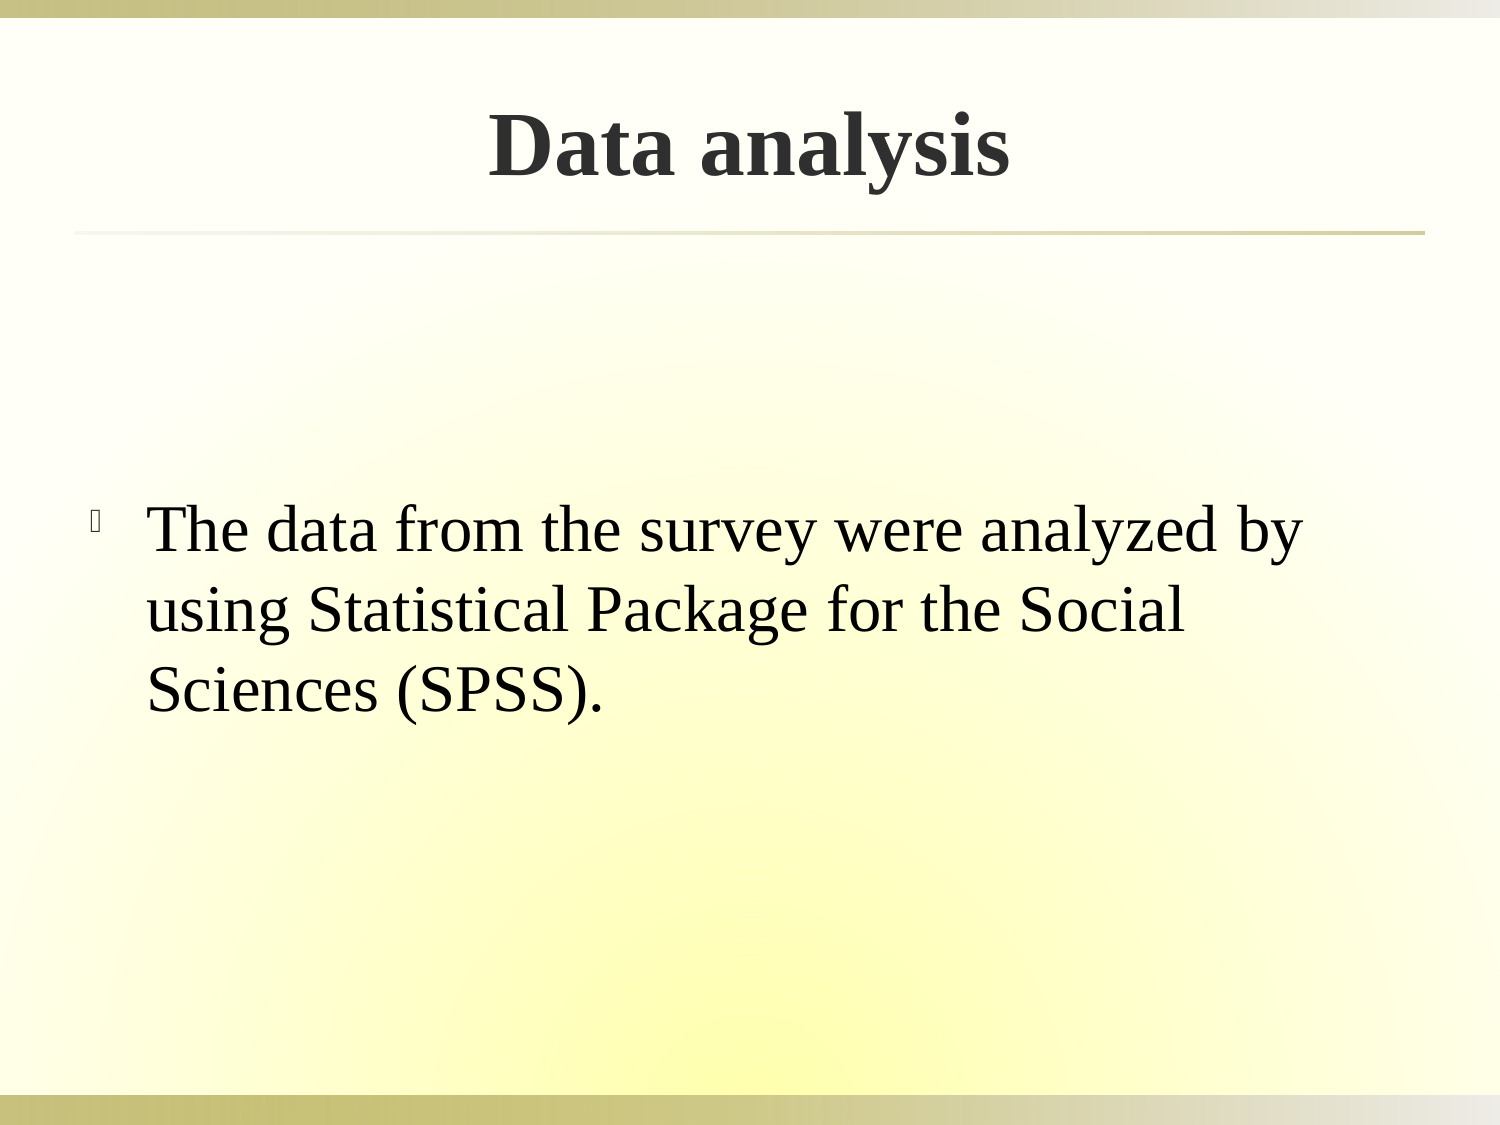

# Data analysis
The data from the survey were analyzed by using Statistical Package for the Social Sciences (SPSS).